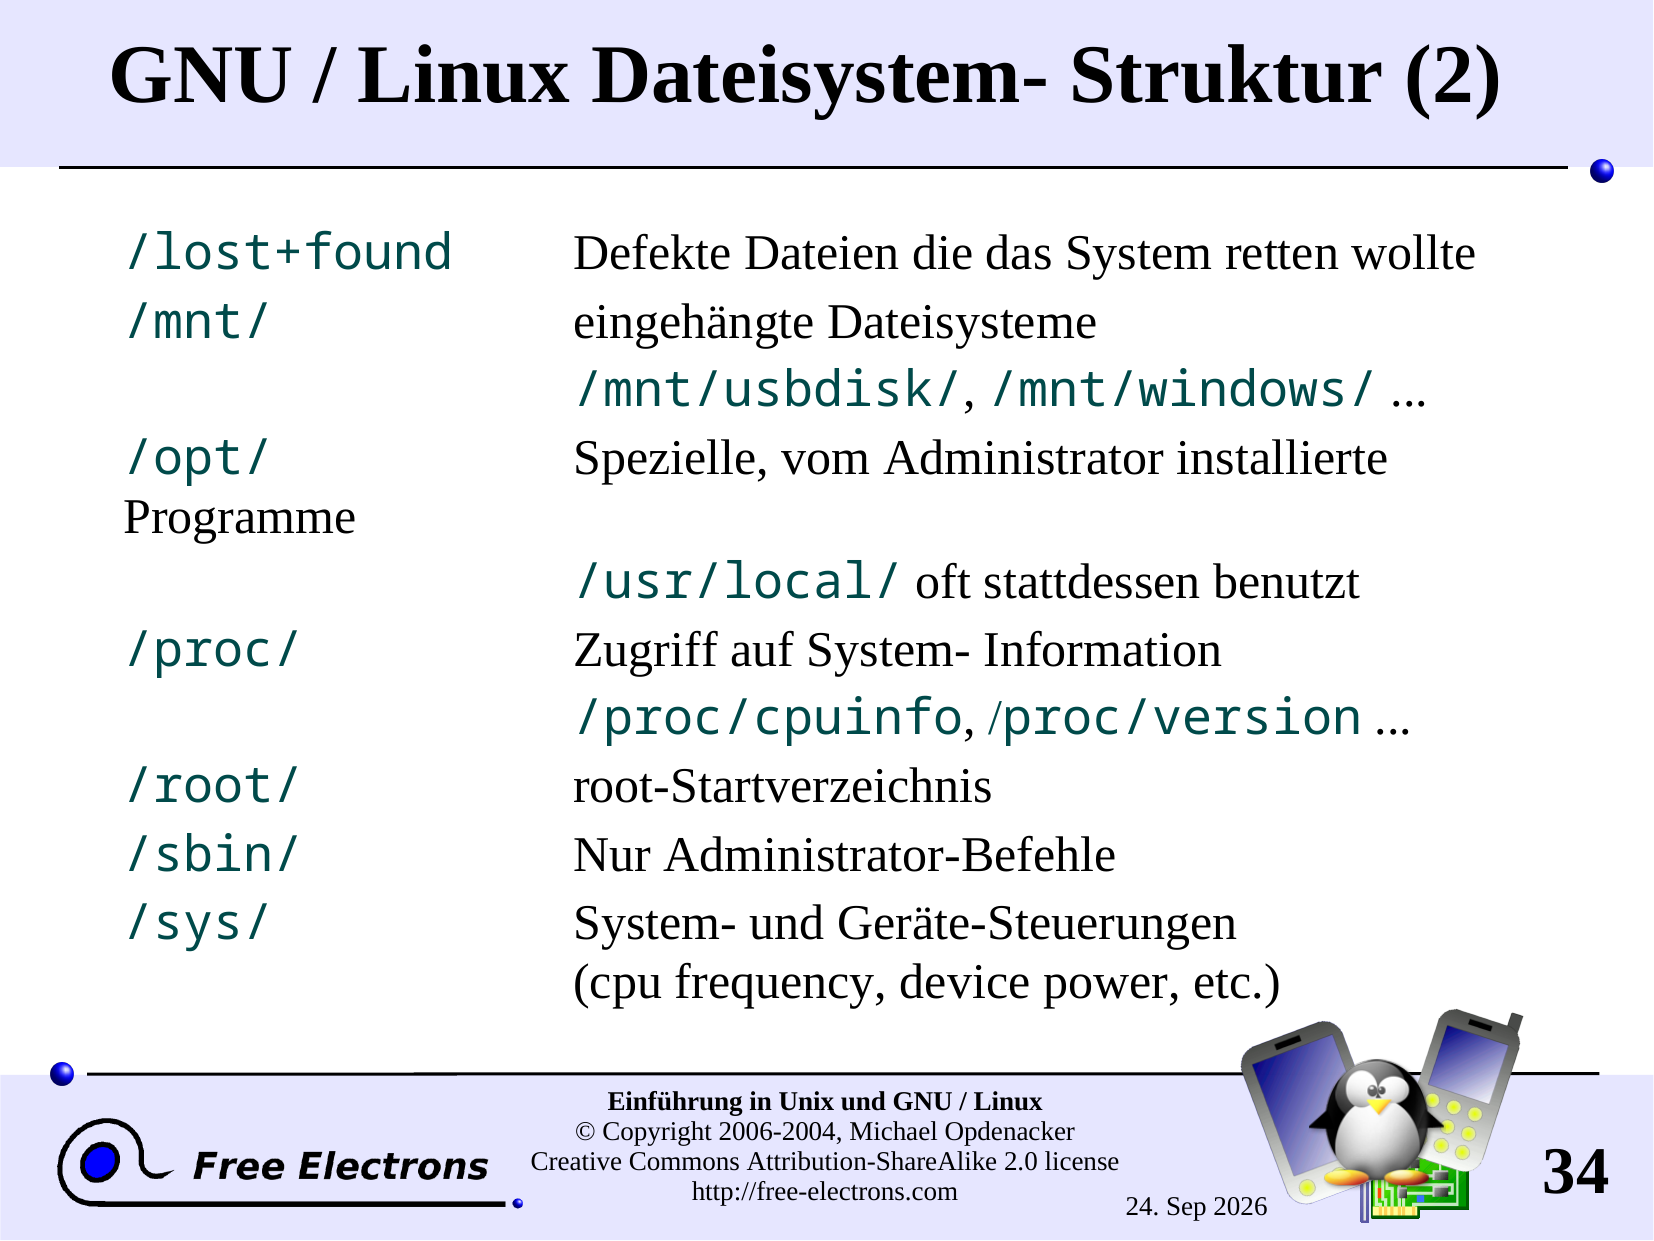

# GNU / Linux Dateisystem- Struktur (2)
/lost+found		Defekte Dateien die das System retten wollte
/mnt/				eingehängte Dateisysteme
						/mnt/usbdisk/, /mnt/windows/ ...
/opt/				Spezielle, vom Administrator installierte Programme
						/usr/local/ oft stattdessen benutzt
/proc/				Zugriff auf System- Information
						/proc/cpuinfo, /proc/version ...
/root/				root-Startverzeichnis
/sbin/				Nur Administrator-Befehle
/sys/				System- und Geräte-Steuerungen
						(cpu frequency, device power, etc.)